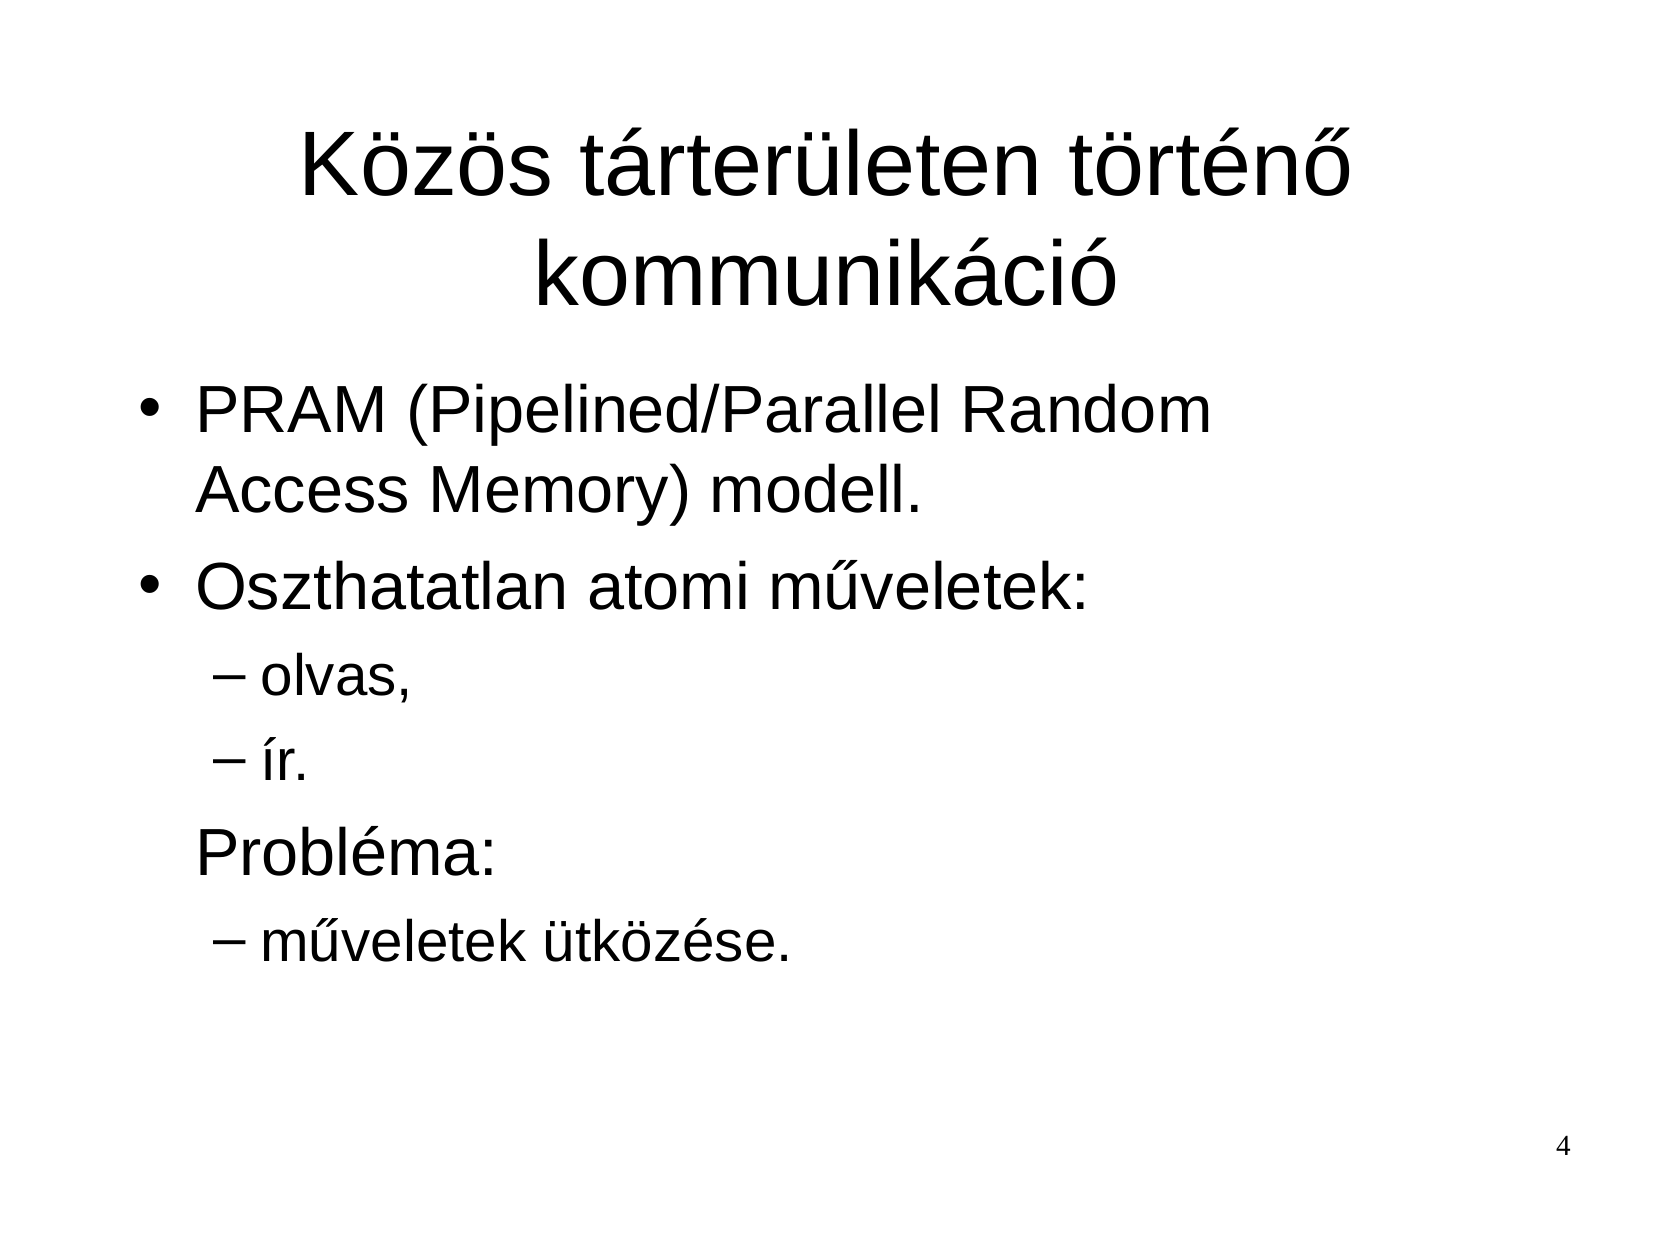

# Közös tárterületen történő kommunikáció
PRAM (Pipelined/Parallel Random
Access Memory) modell.
Oszthatatlan atomi műveletek:
olvas,
ír.
Probléma:
műveletek ütközése.
4